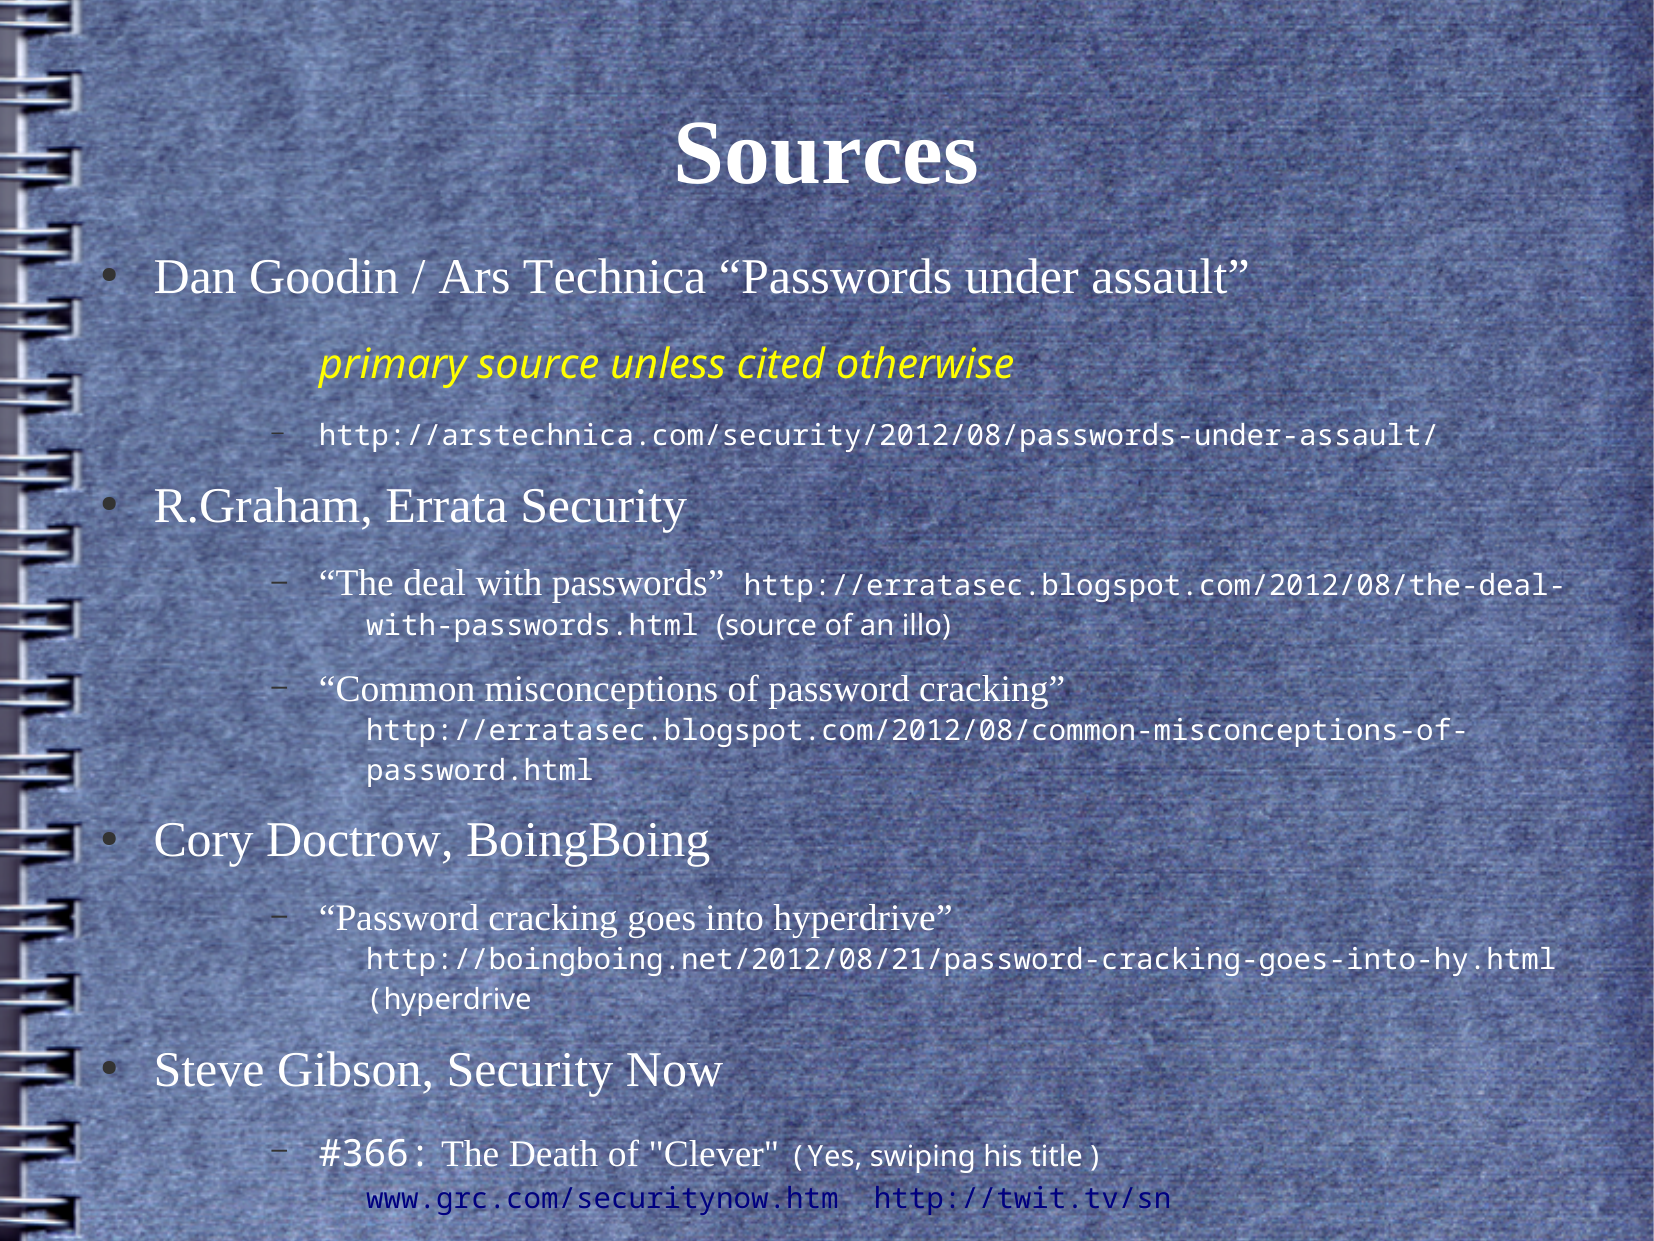

# Sources
Dan Goodin / Ars Technica “Passwords under assault”
primary source unless cited otherwise
http://arstechnica.com/security/2012/08/passwords-under-assault/
R.Graham, Errata Security
“The deal with passwords” http://erratasec.blogspot.com/2012/08/the-deal-with-passwords.html (source of an illo)
“Common misconceptions of password cracking” http://erratasec.blogspot.com/2012/08/common-misconceptions-of-password.html
Cory Doctrow, BoingBoing
“Password cracking goes into hyperdrive” http://boingboing.net/2012/08/21/password-cracking-goes-into-hy.html (hyperdrive
Steve Gibson, Security Now
#366: The Death of "Clever" (Yes, swiping his title ) www.grc.com/securitynow.htm http://twit.tv/sn